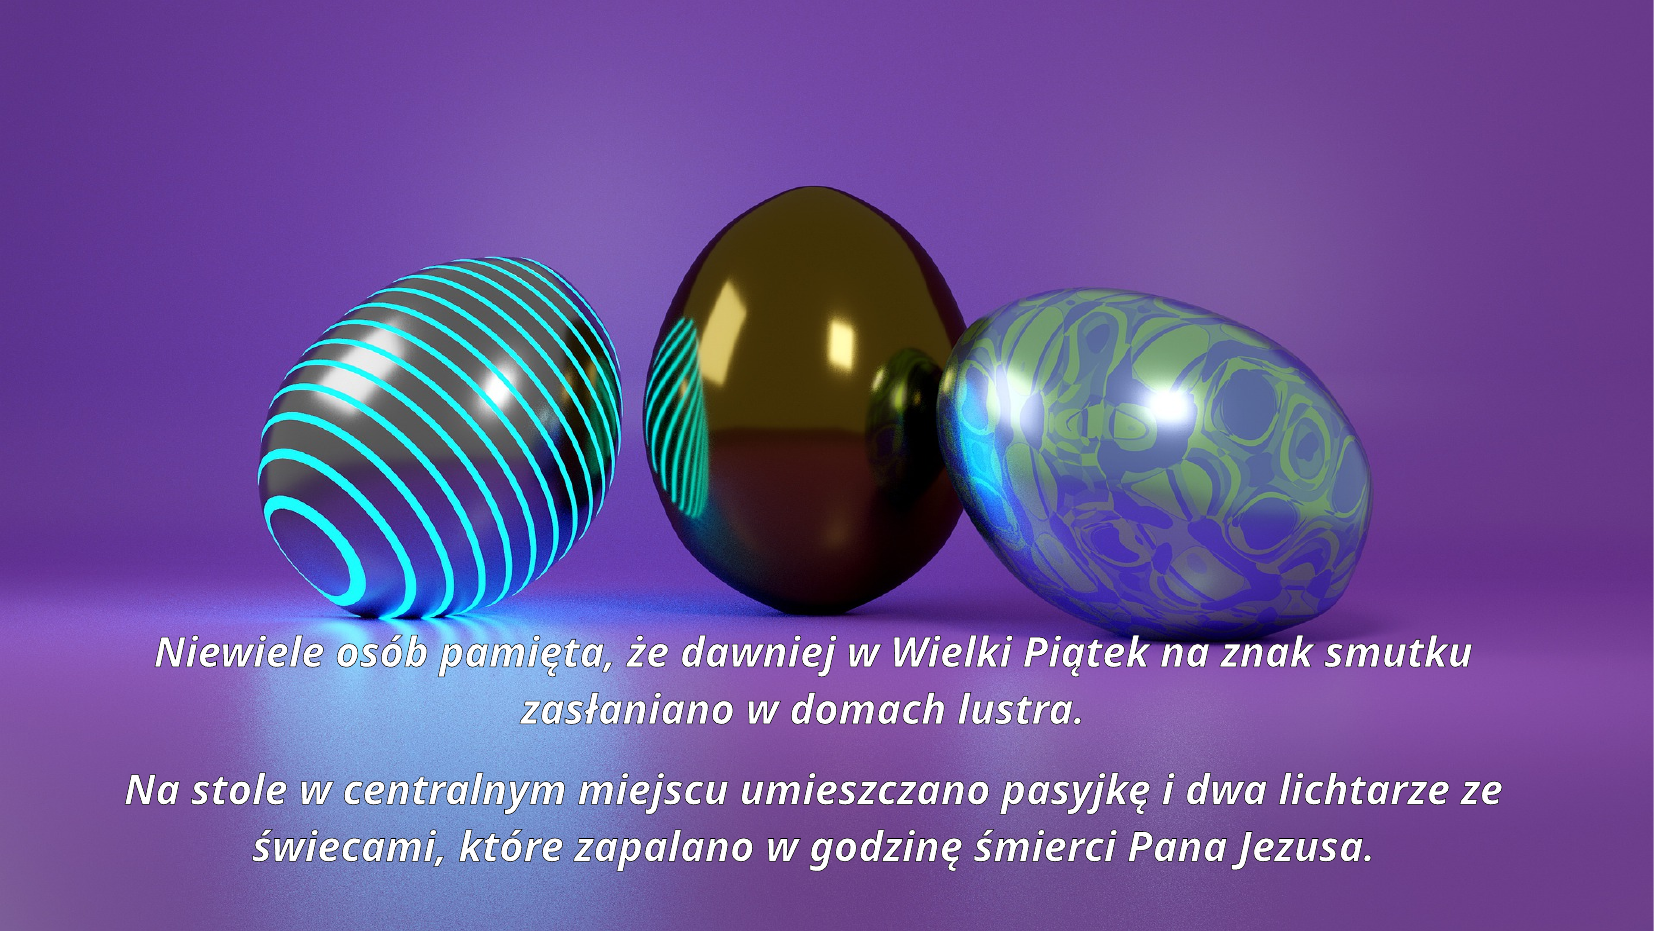

# Niewiele osób pamięta, że dawniej w Wielki Piątek na znak smutku zasłaniano w domach lustra.
Na stole w centralnym miejscu umieszczano pasyjkę i dwa lichtarze ze świecami, które zapalano w godzinę śmierci Pana Jezusa.